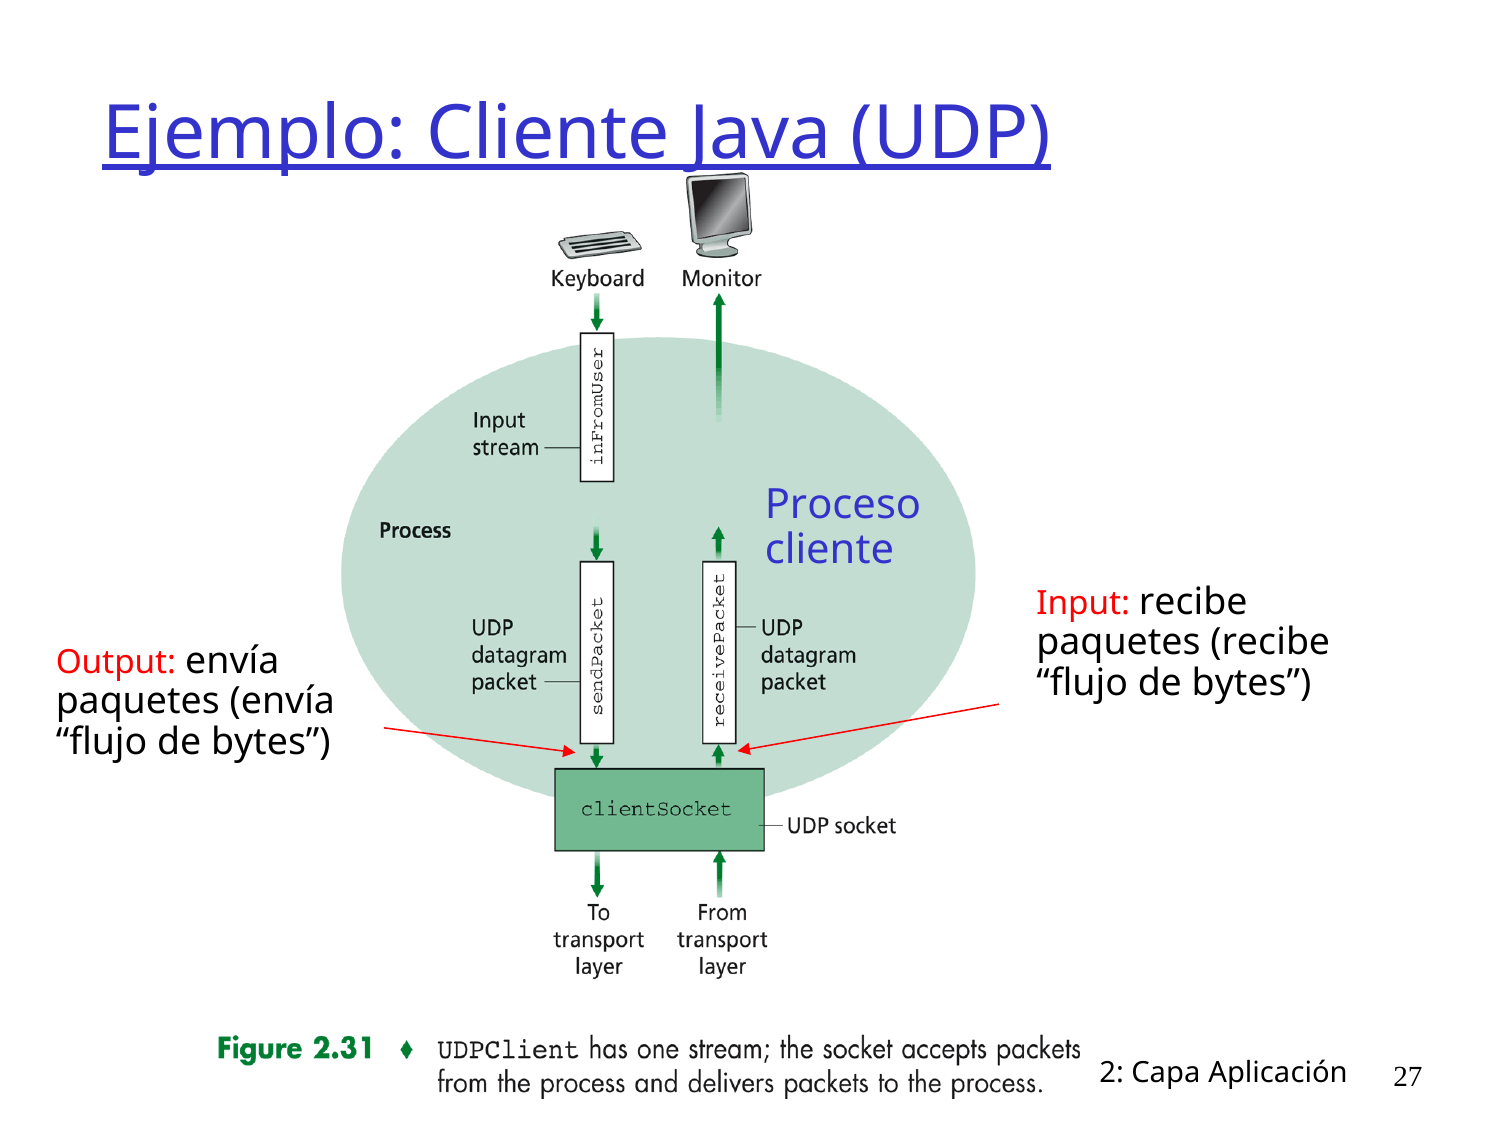

# Ejemplo: Cliente Java (UDP)‏
Proceso cliente
Input: recibe paquetes (recibe “flujo de bytes”)‏
Output: envía paquetes (envía “flujo de bytes”)‏